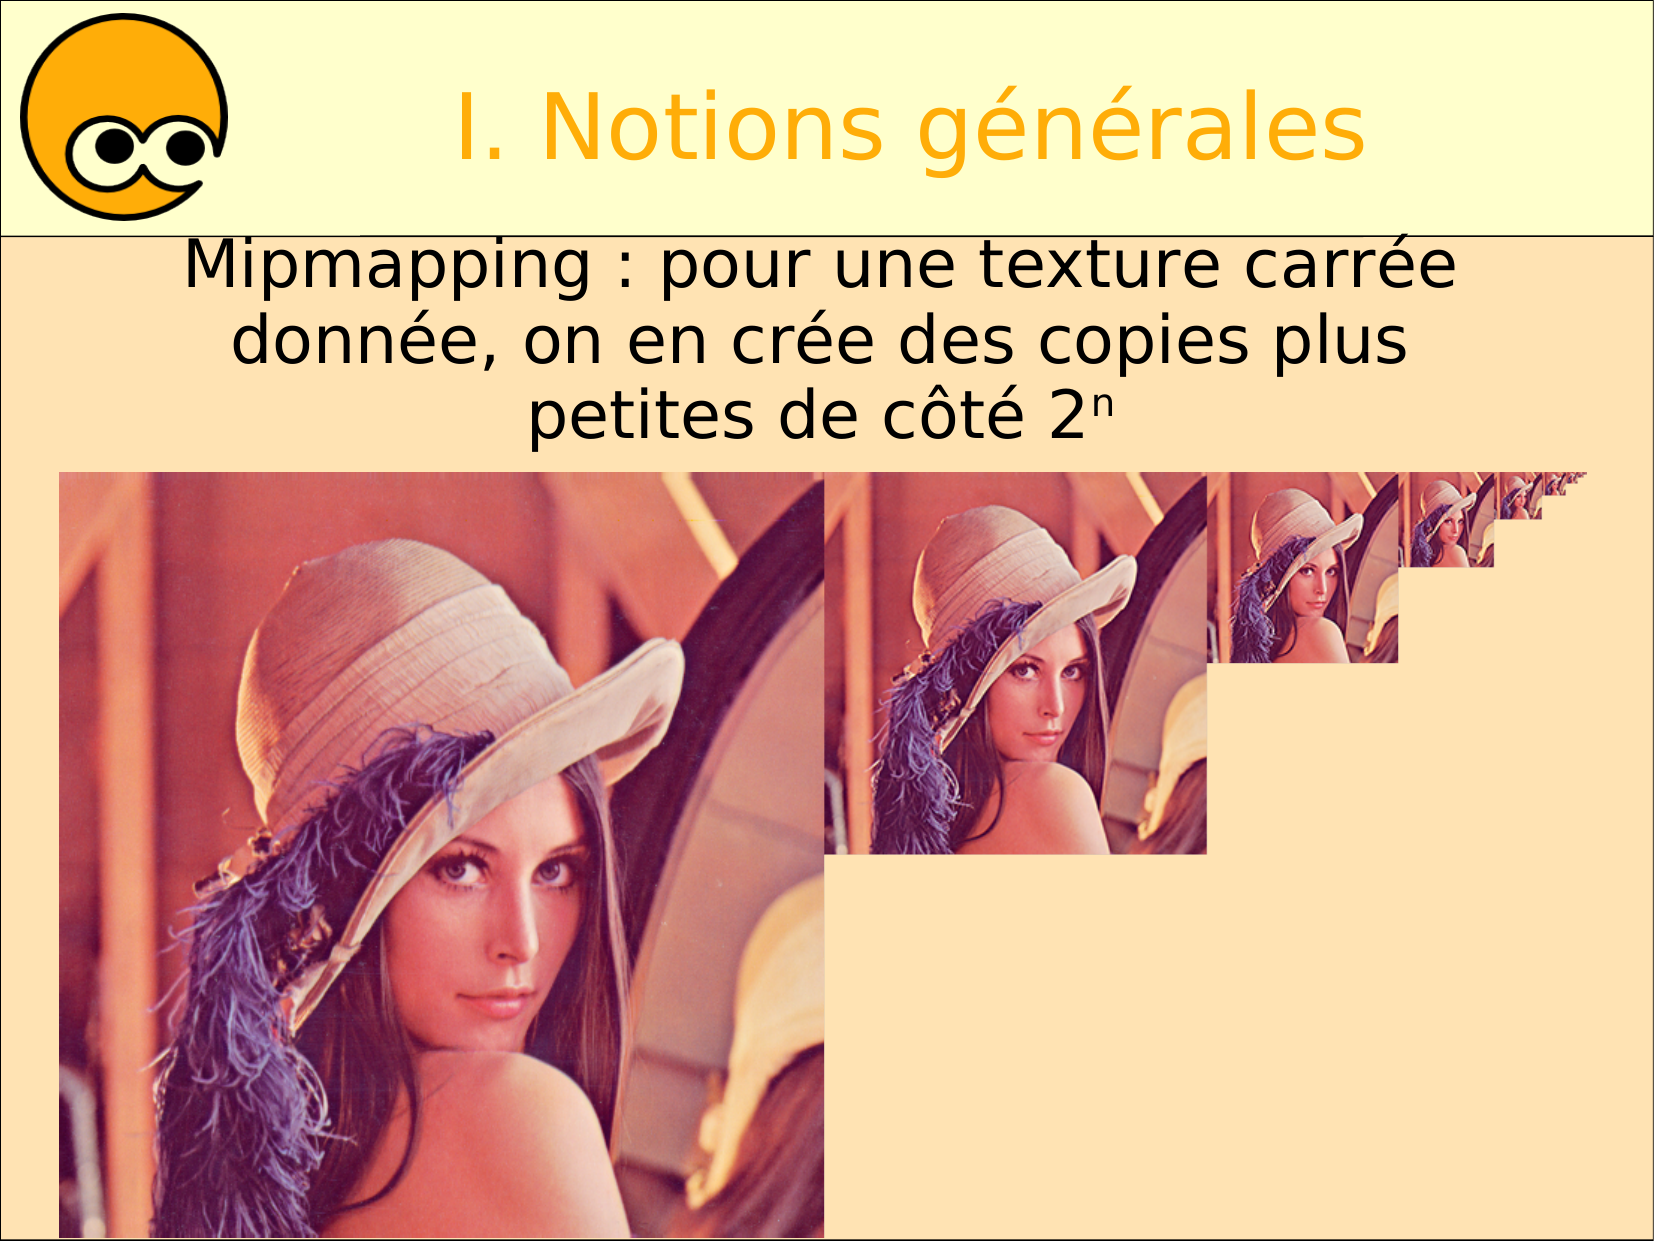

# I. Notions générales
Mipmapping : pour une texture carrée
donnée, on en crée des copies plus
petites de côté 2n